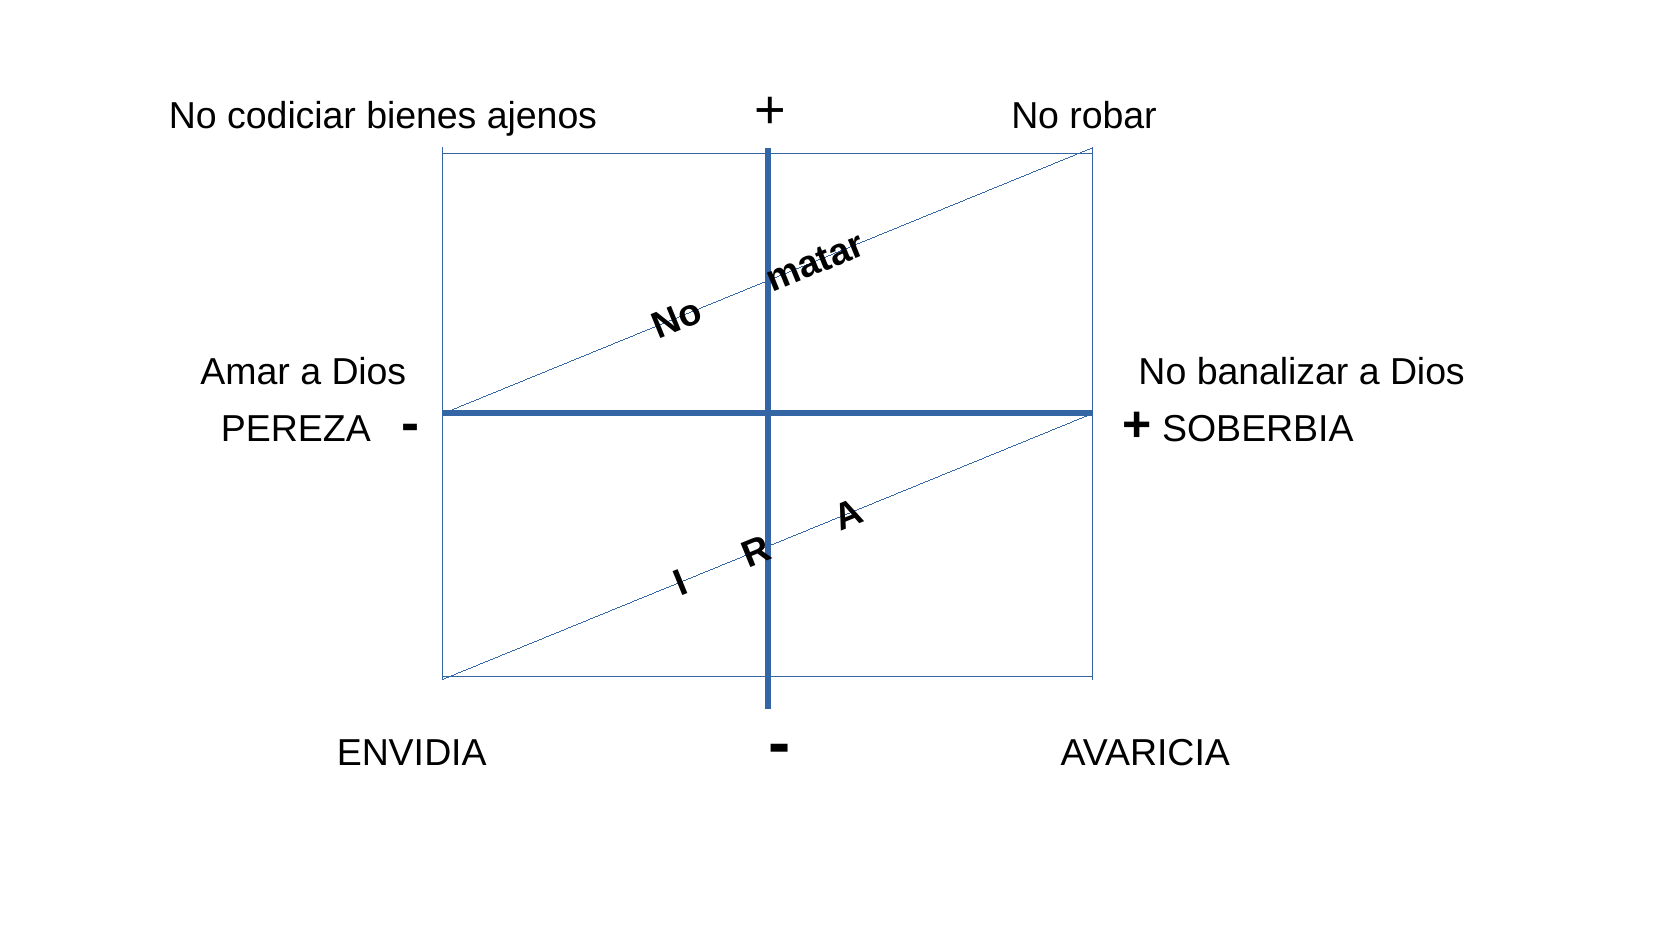

No codiciar bienes ajenos + No robar
 Amar a Dios No banalizar a Dios PEREZA - + SOBERBIA
 ENVIDIA - AVARICIA
No matar
I R A